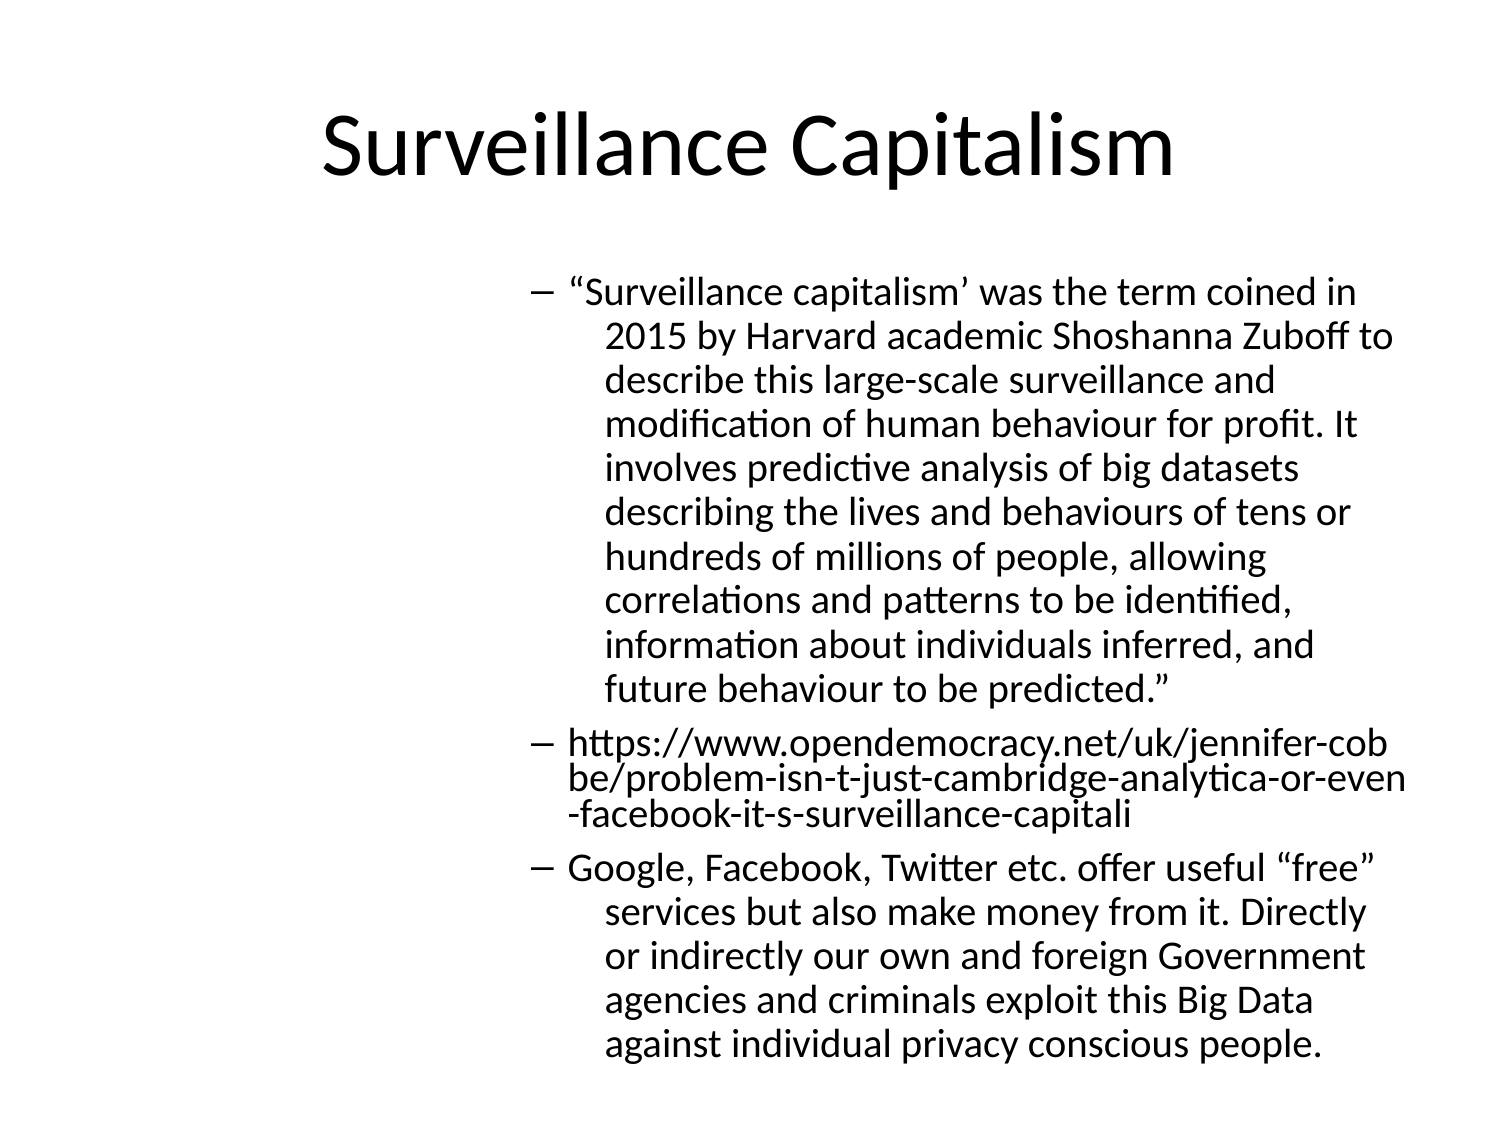

# Surveillance Capitalism
“Surveillance capitalism’ was the term coined in 2015 by Harvard academic Shoshanna Zuboff to describe this large-scale surveillance and modification of human behaviour for profit. It involves predictive analysis of big datasets describing the lives and behaviours of tens or hundreds of millions of people, allowing correlations and patterns to be identified, information about individuals inferred, and future behaviour to be predicted.”
https://www.opendemocracy.net/uk/jennifer-cobbe/problem-isn-t-just-cambridge-analytica-or-even-facebook-it-s-surveillance-capitali
Google, Facebook, Twitter etc. offer useful “free” services but also make money from it. Directly or indirectly our own and foreign Government agencies and criminals exploit this Big Data against individual privacy conscious people.